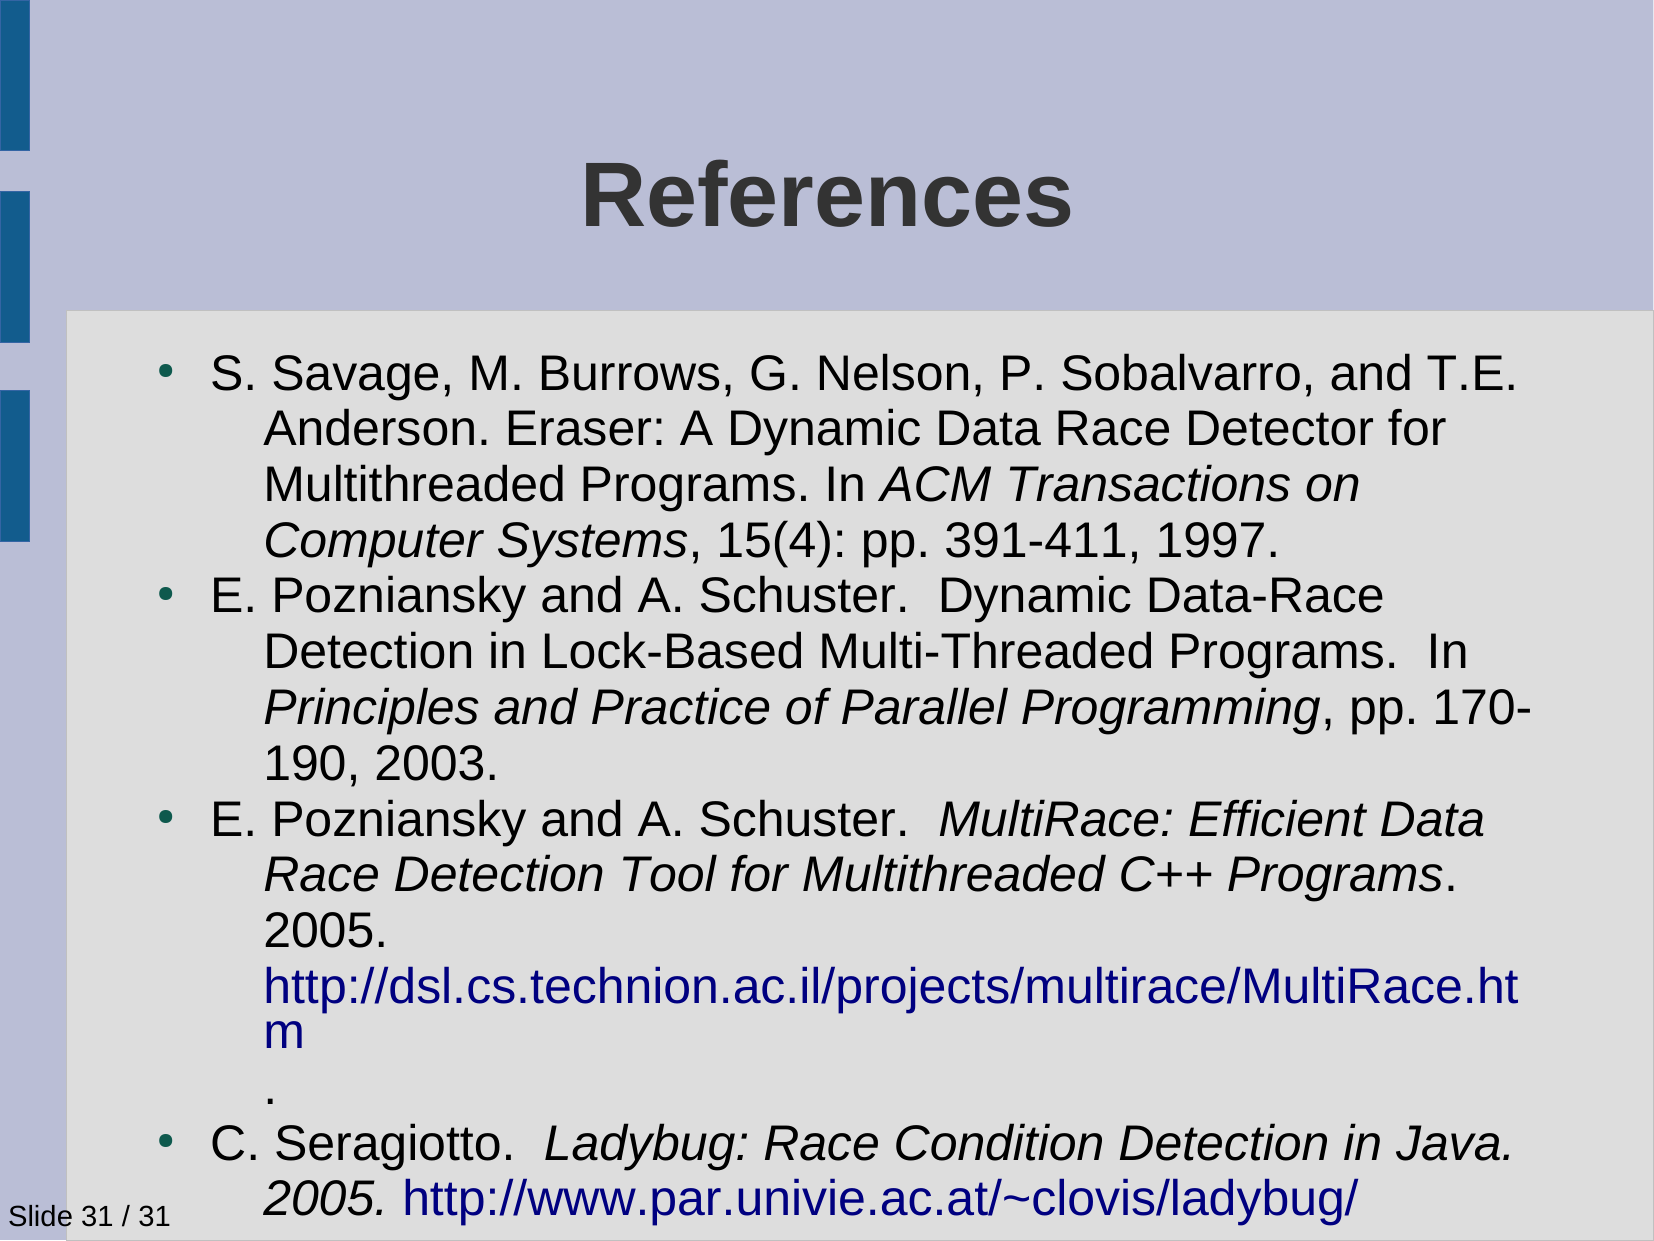

# References
S. Savage, M. Burrows, G. Nelson, P. Sobalvarro, and T.E. Anderson. Eraser: A Dynamic Data Race Detector for Multithreaded Programs. In ACM Transactions on Computer Systems, 15(4): pp. 391-411, 1997.
E. Pozniansky and A. Schuster. Dynamic Data-Race Detection in Lock-Based Multi-Threaded Programs. In Principles and Practice of Parallel Programming, pp. 170-190, 2003.
E. Pozniansky and A. Schuster. MultiRace: Efficient Data Race Detection Tool for Multithreaded C++ Programs. 2005. http://dsl.cs.technion.ac.il/projects/multirace/MultiRace.htm.
C. Seragiotto. Ladybug: Race Condition Detection in Java. 2005. http://www.par.univie.ac.at/~clovis/ladybug/
Slide 31 / 31